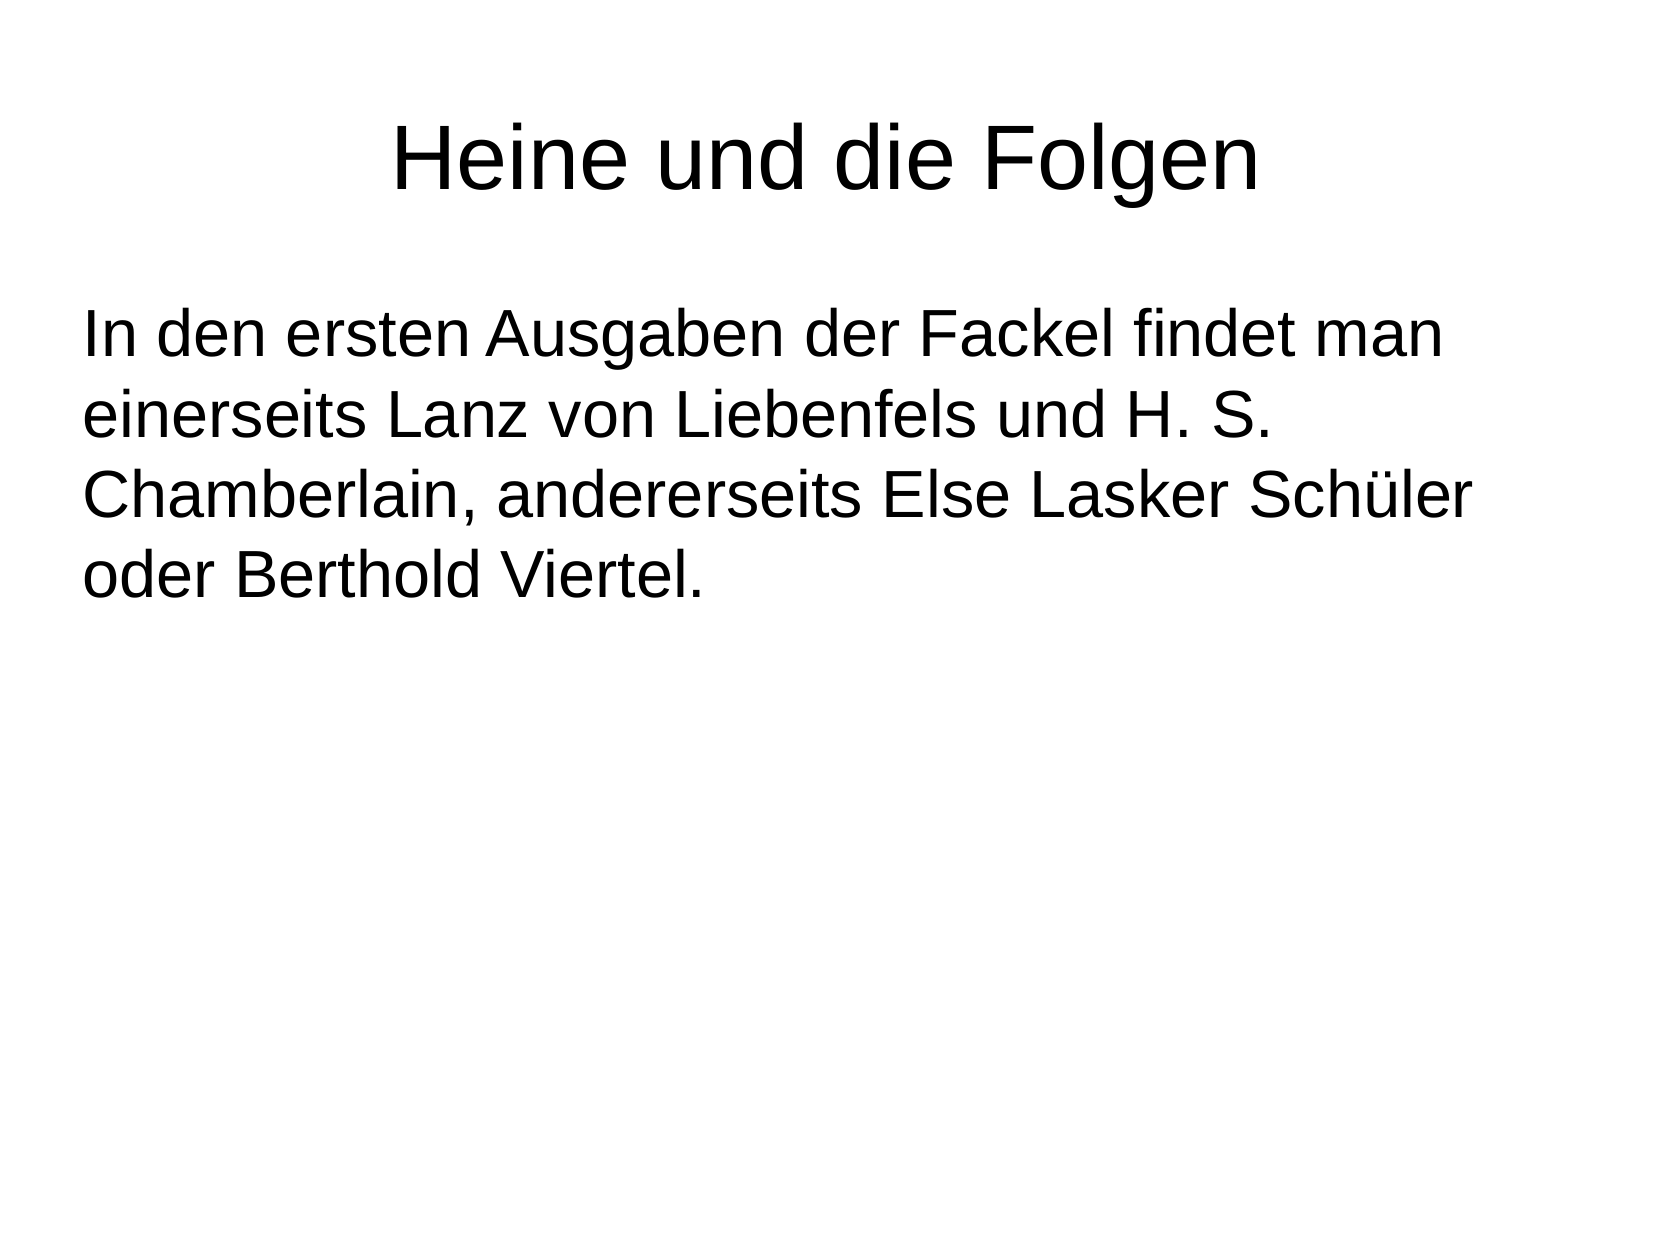

# Heine und die Folgen
In den ersten Ausgaben der Fackel findet man einerseits Lanz von Liebenfels und H. S. Chamberlain, andererseits Else Lasker Schüler oder Berthold Viertel.